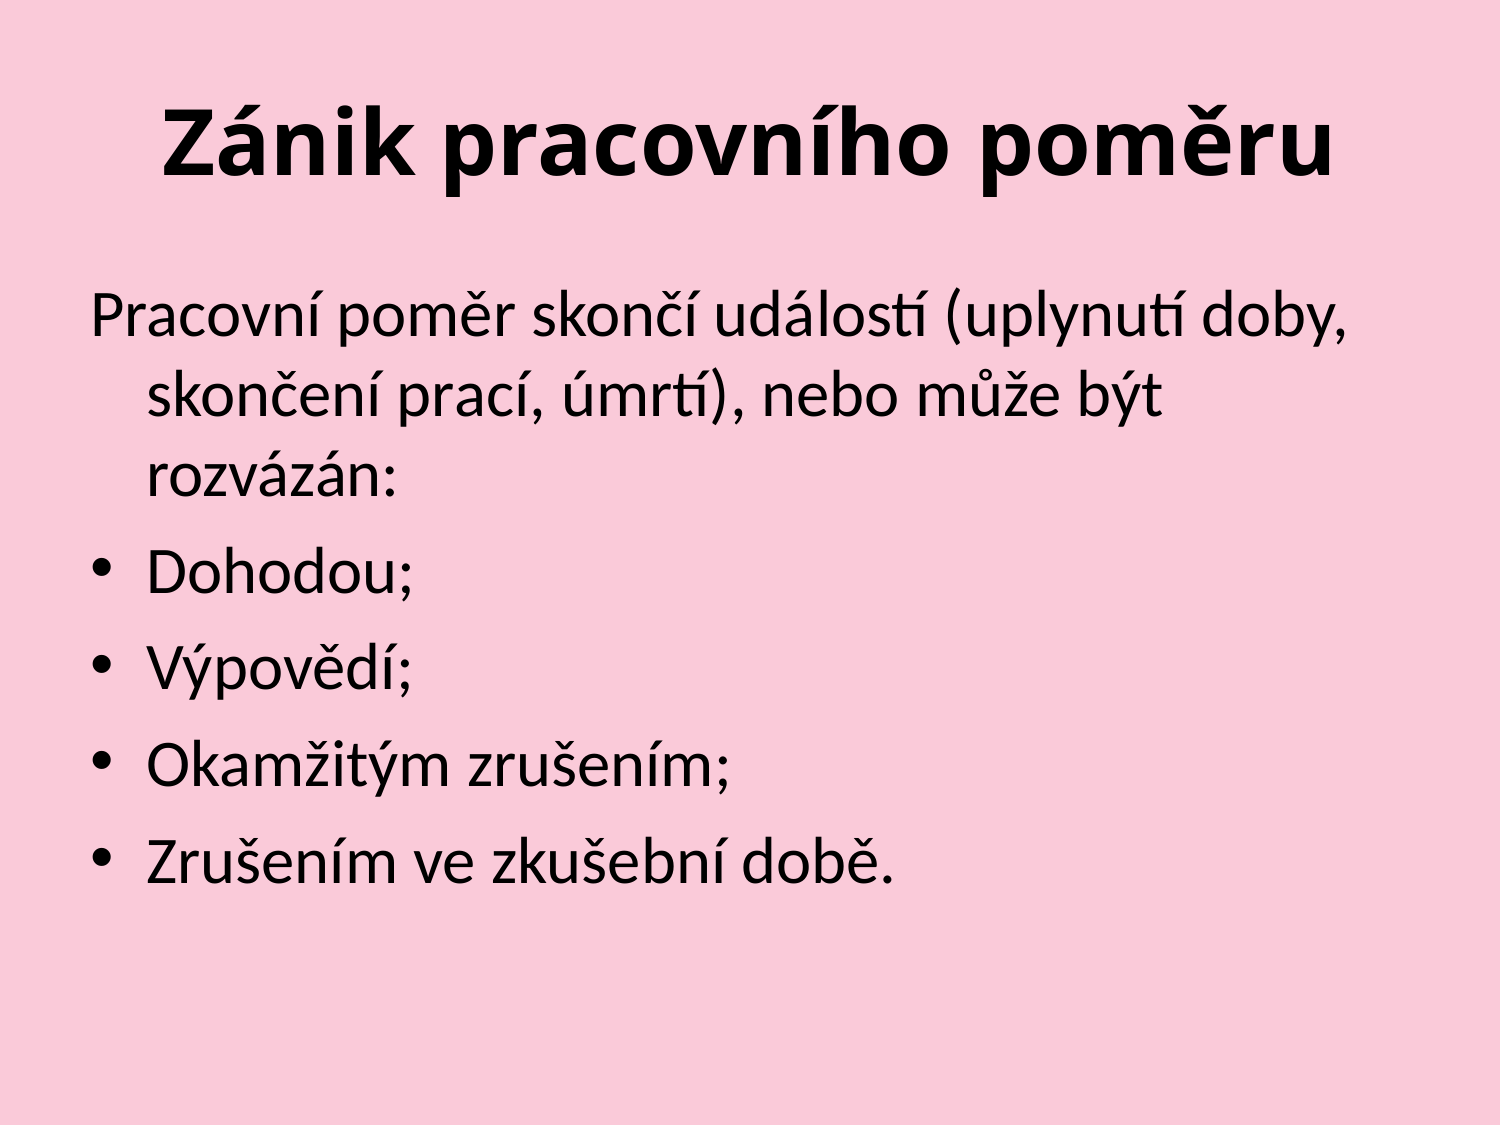

# Zánik pracovního poměru
Pracovní poměr skončí událostí (uplynutí doby, skončení prací, úmrtí), nebo může být rozvázán:
Dohodou;
Výpovědí;
Okamžitým zrušením;
Zrušením ve zkušební době.